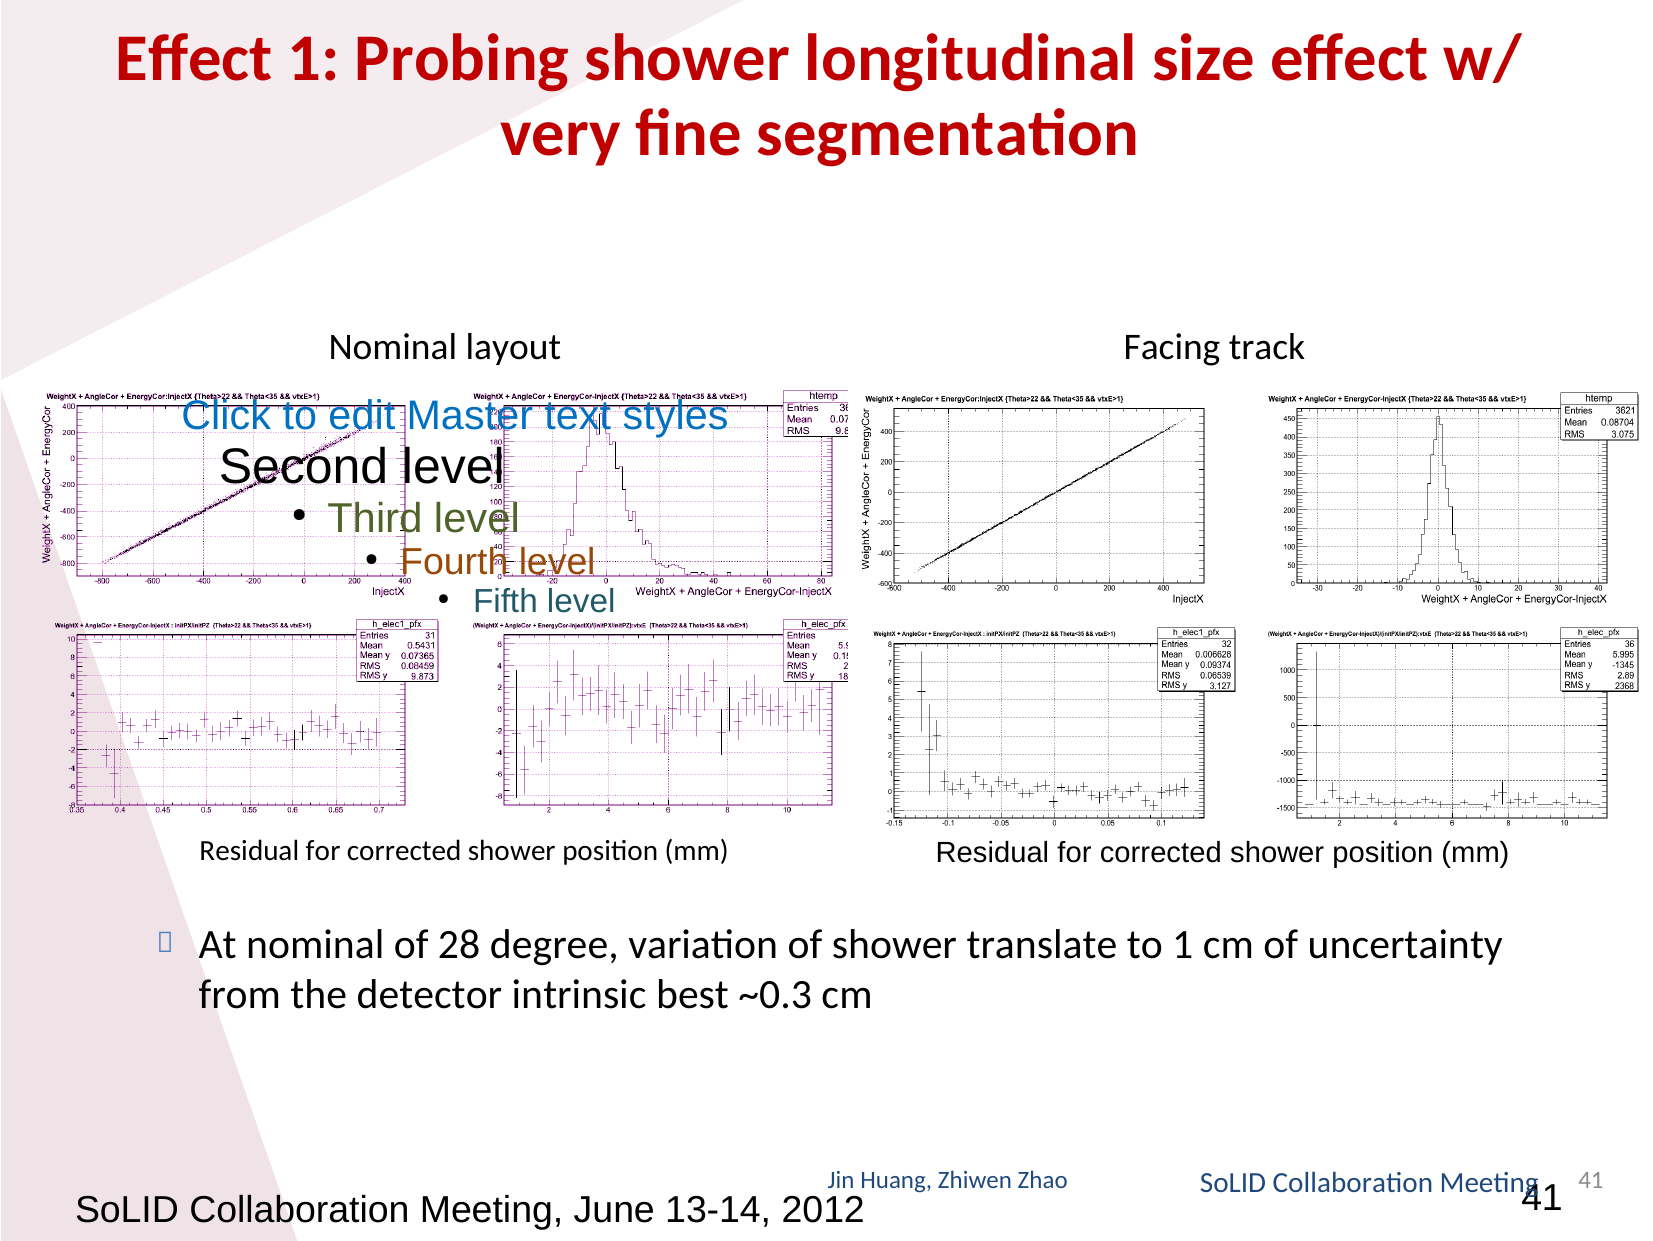

# Effect 1: Probing shower longitudinal size effect w/ very fine segmentation
Nominal layout
Facing track
Click to edit Master text styles
Second level
Third level
Fourth level
Fifth level
Residual for corrected shower position (mm)
Residual for corrected shower position (mm)
At nominal of 28 degree, variation of shower translate to 1 cm of uncertainty from the detector intrinsic best ~0.3 cm
Jin Huang, Zhiwen Zhao
SoLID Collaboration Meeting
41